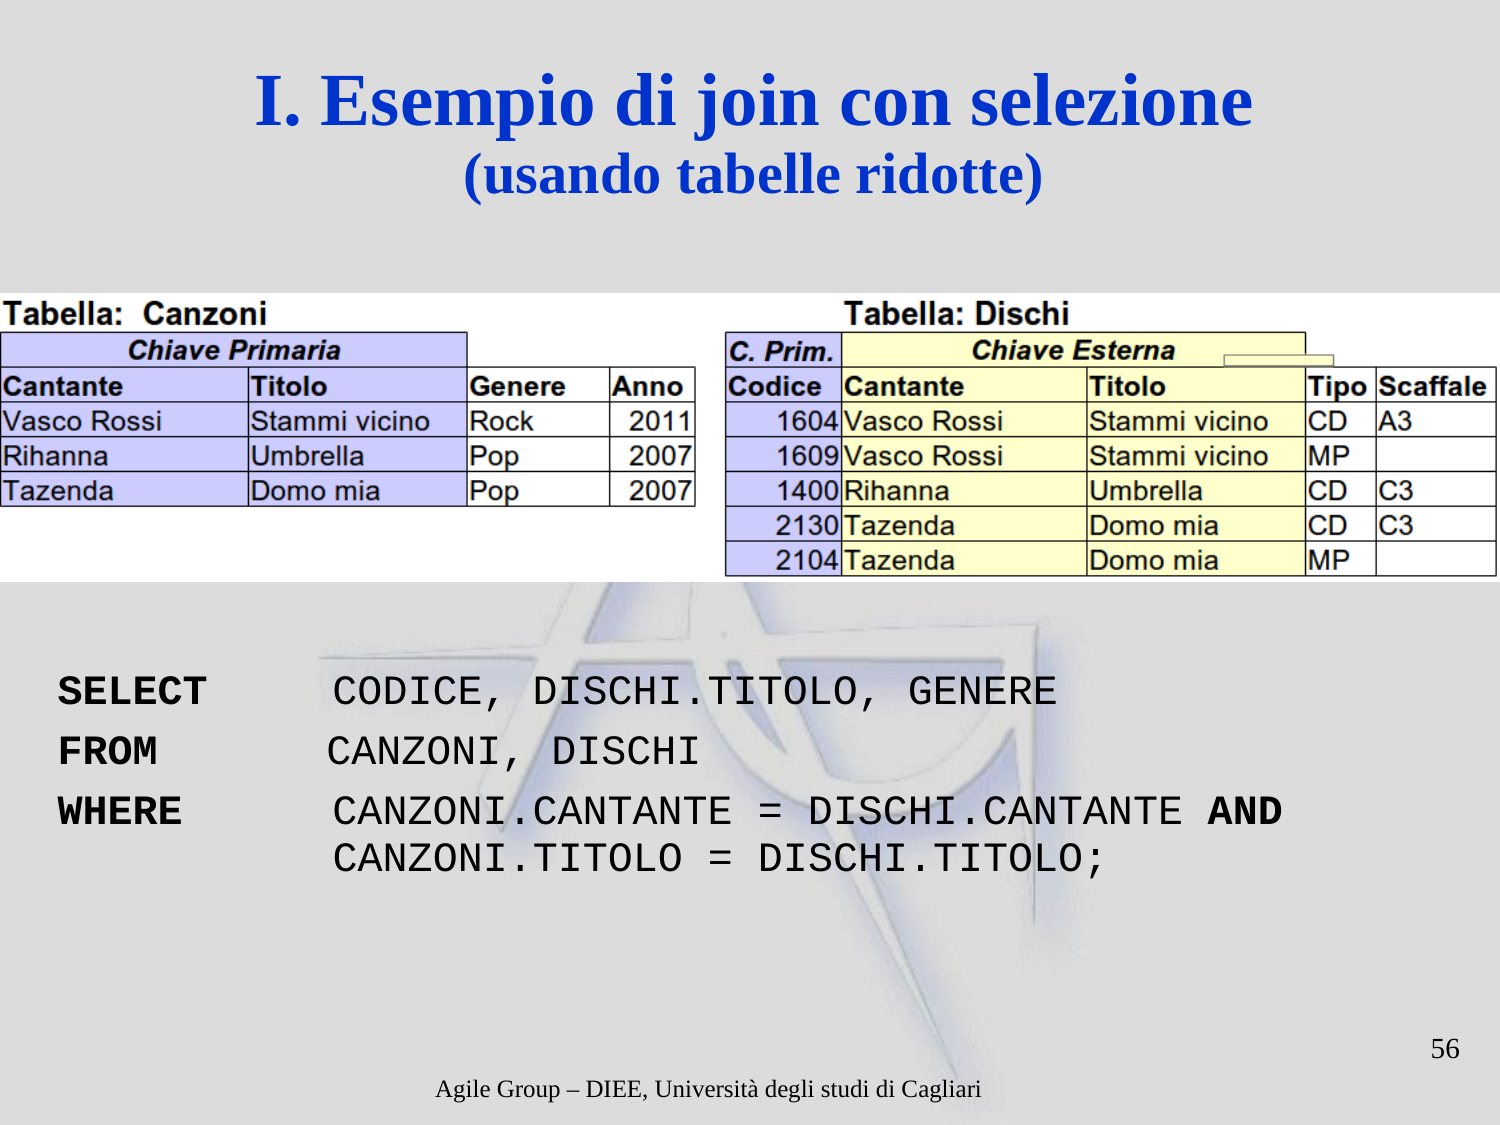

# I. Esempio di join con selezione (usando tabelle ridotte)
SELECT CODICE, DISCHI.TITOLO, GENERE
FROM	 CANZONI, DISCHI
WHERE CANZONI.CANTANTE = DISCHI.CANTANTE AND
 CANZONI.TITOLO = DISCHI.TITOLO;
56